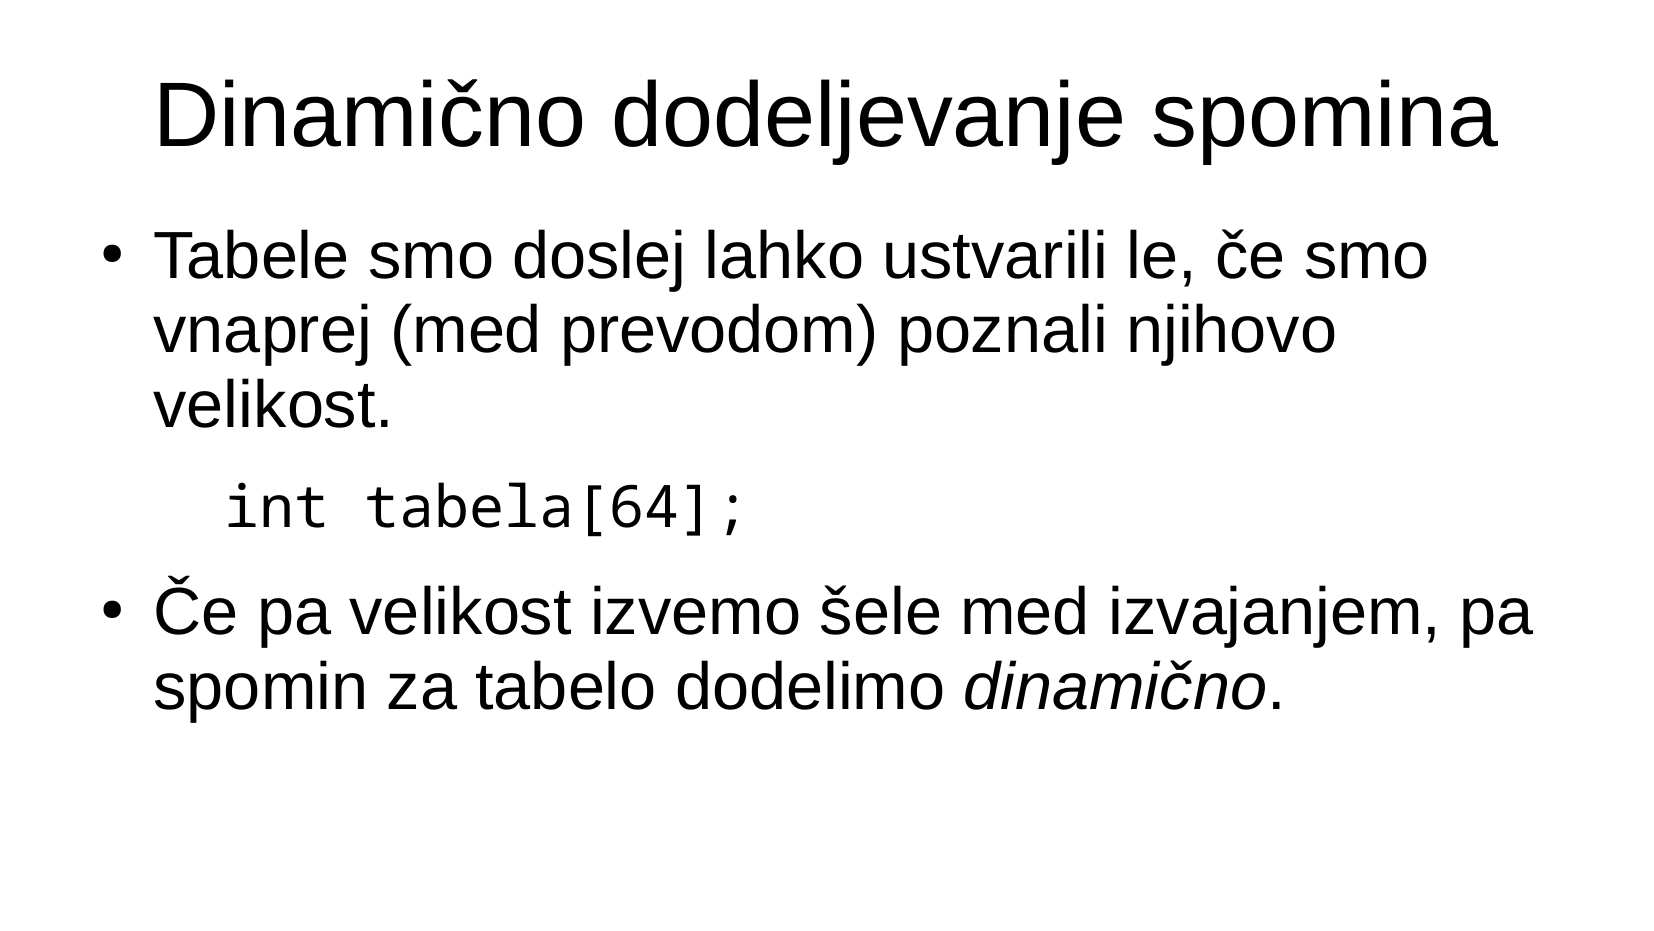

# Dinamično dodeljevanje spomina
Tabele smo doslej lahko ustvarili le, če smo vnaprej (med prevodom) poznali njihovo velikost.
int tabela[64];
Če pa velikost izvemo šele med izvajanjem, pa spomin za tabelo dodelimo dinamično.